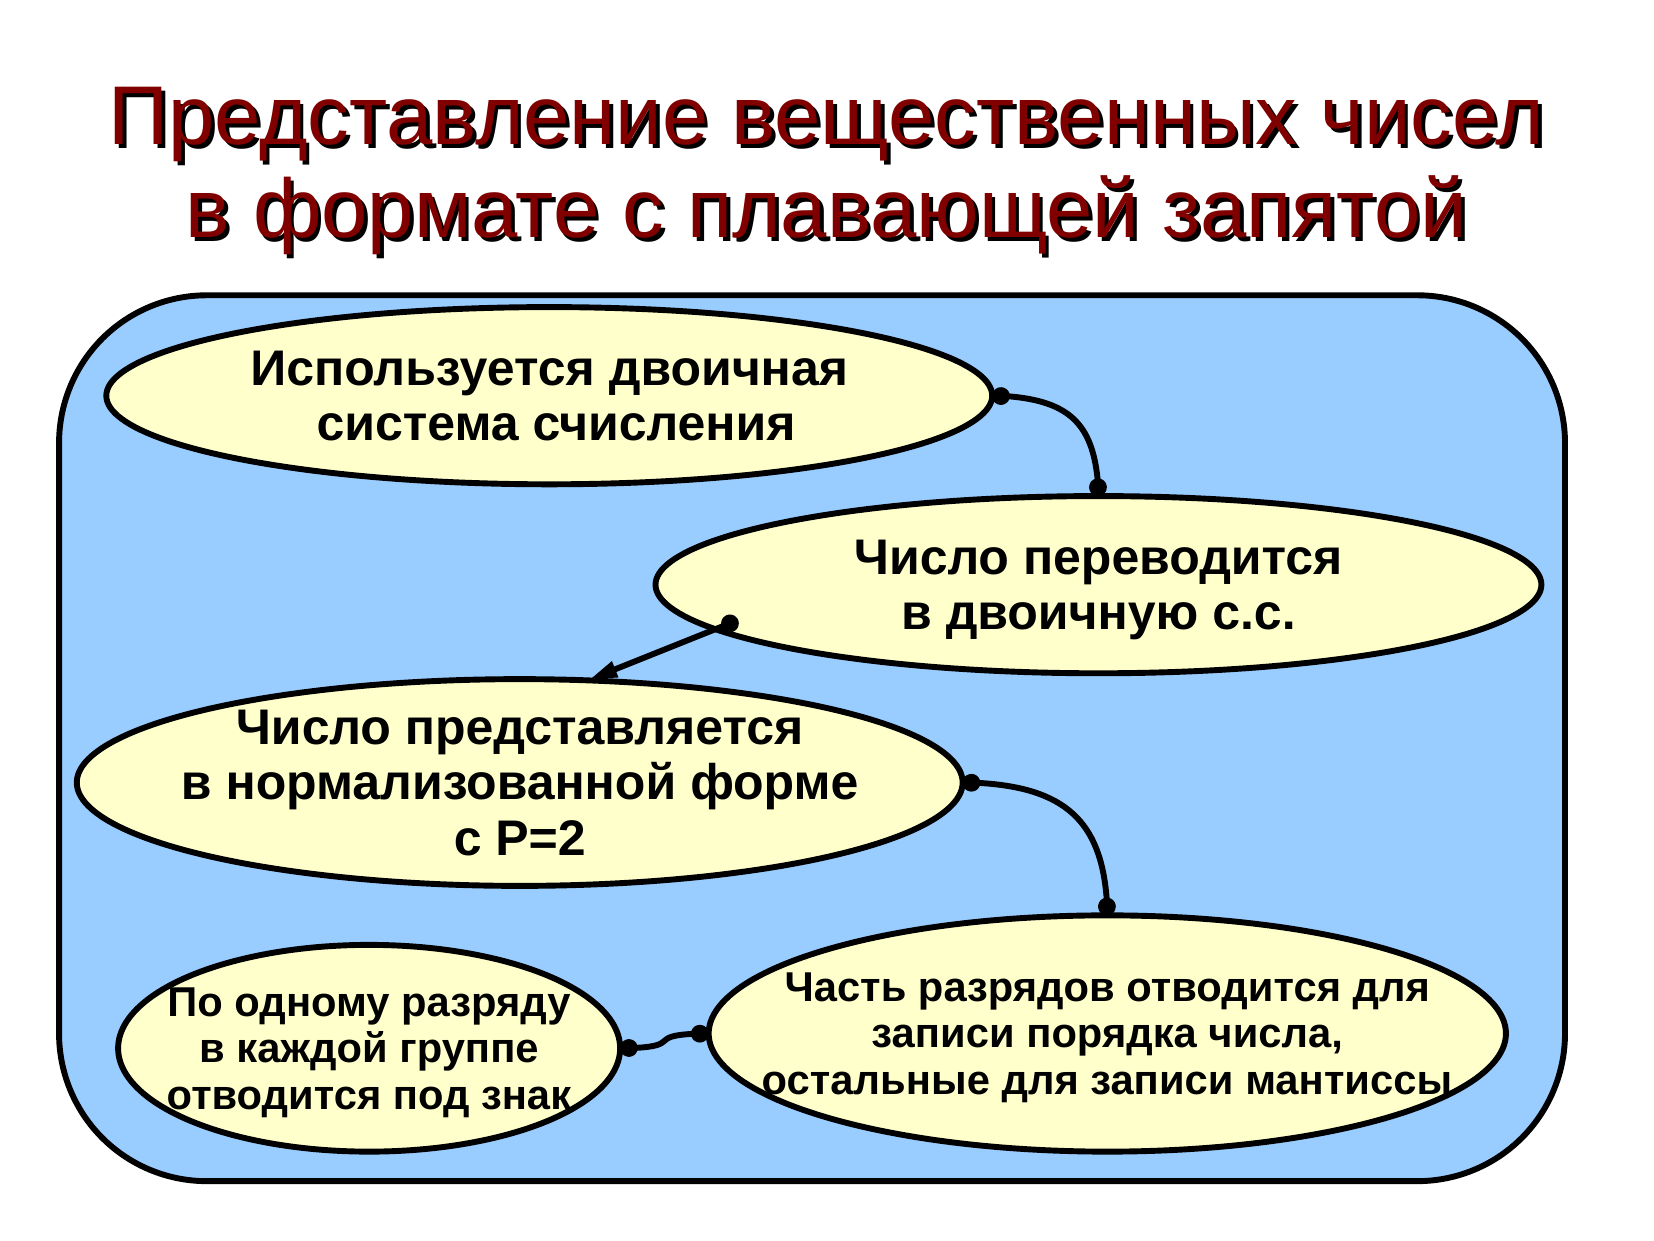

Представление вещественных чисел в формате с плавающей запятой
Используется двоичная
 система счисления
Число переводится
в двоичную с.с.
Число представляется
в нормализованной форме
с P=2
Часть разрядов отводится для
записи порядка числа,
остальные для записи мантиссы
По одному разряду
в каждой группе
отводится под знак